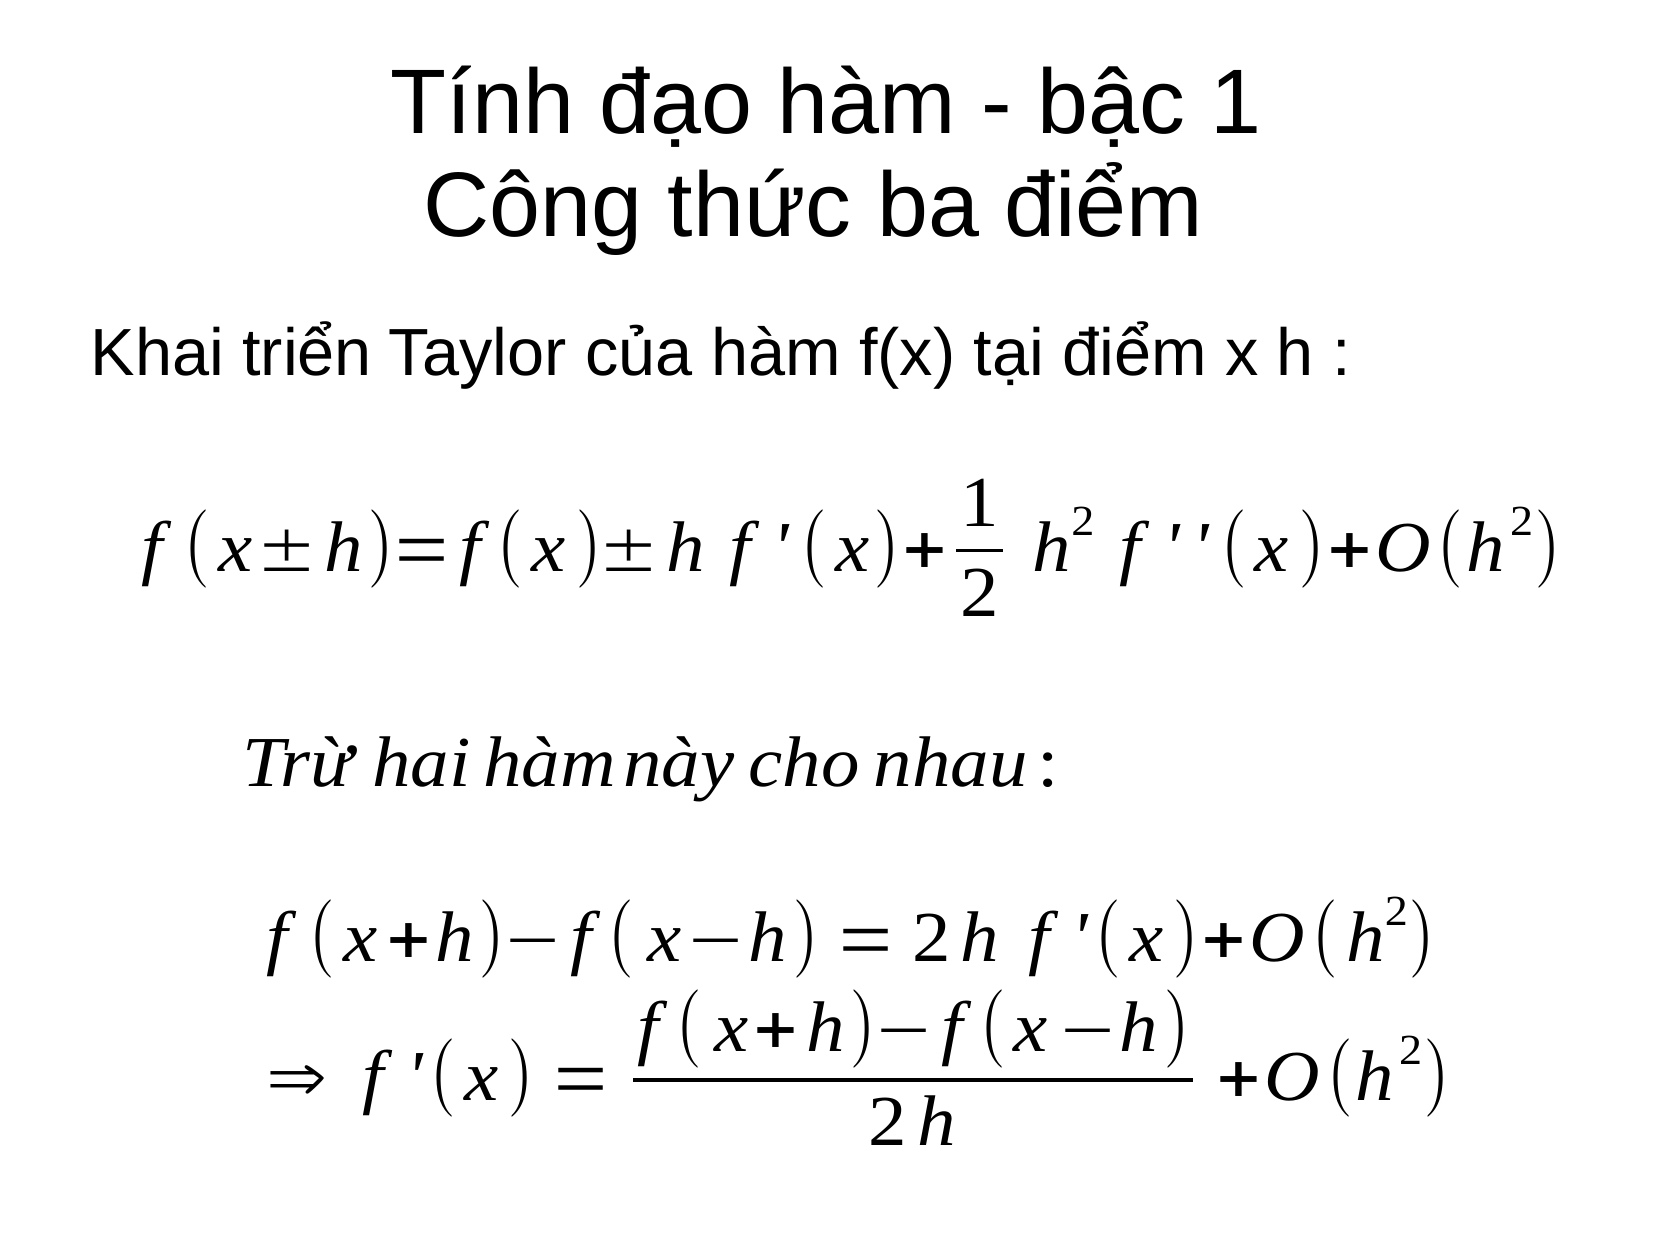

# Tính đạo hàm - bậc 1 Công thức ba điểm
Khai triển Taylor của hàm f(x) tại điểm x h :